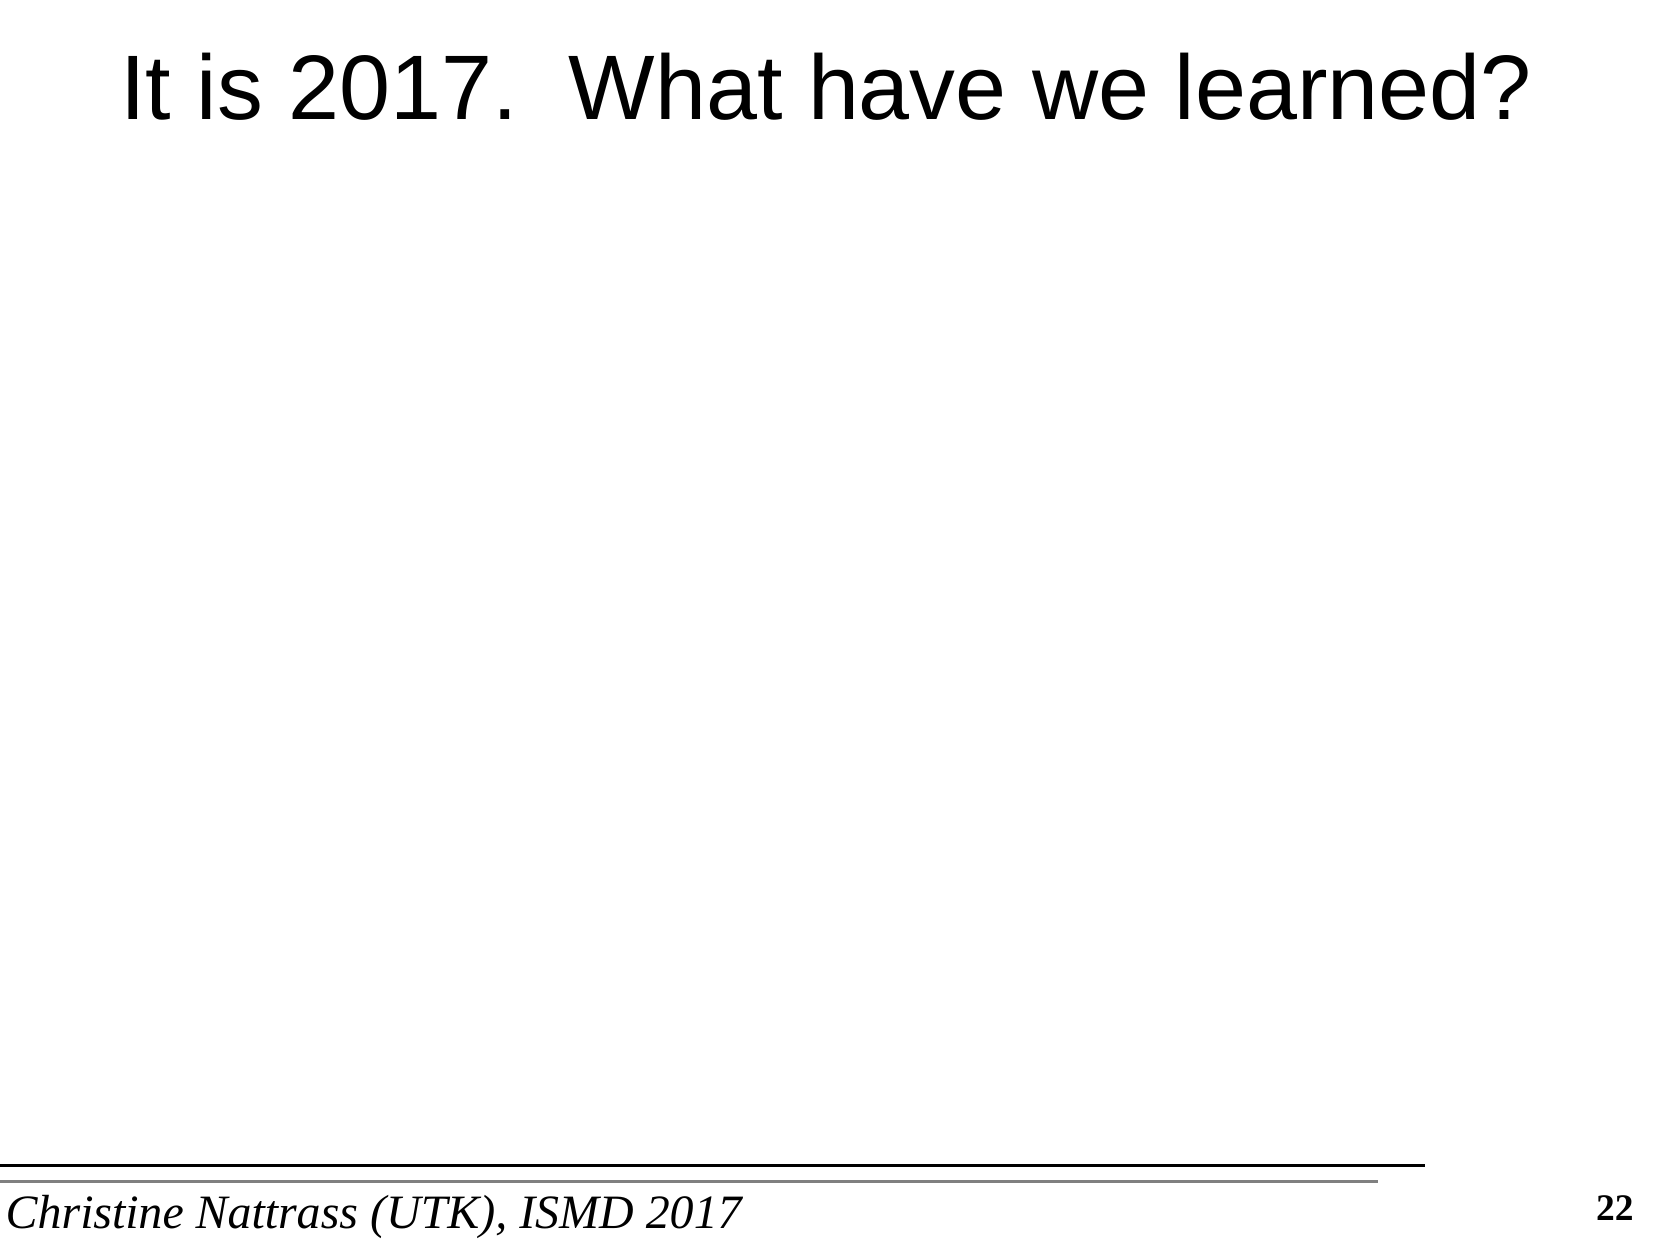

# It is 2017. What have we learned?